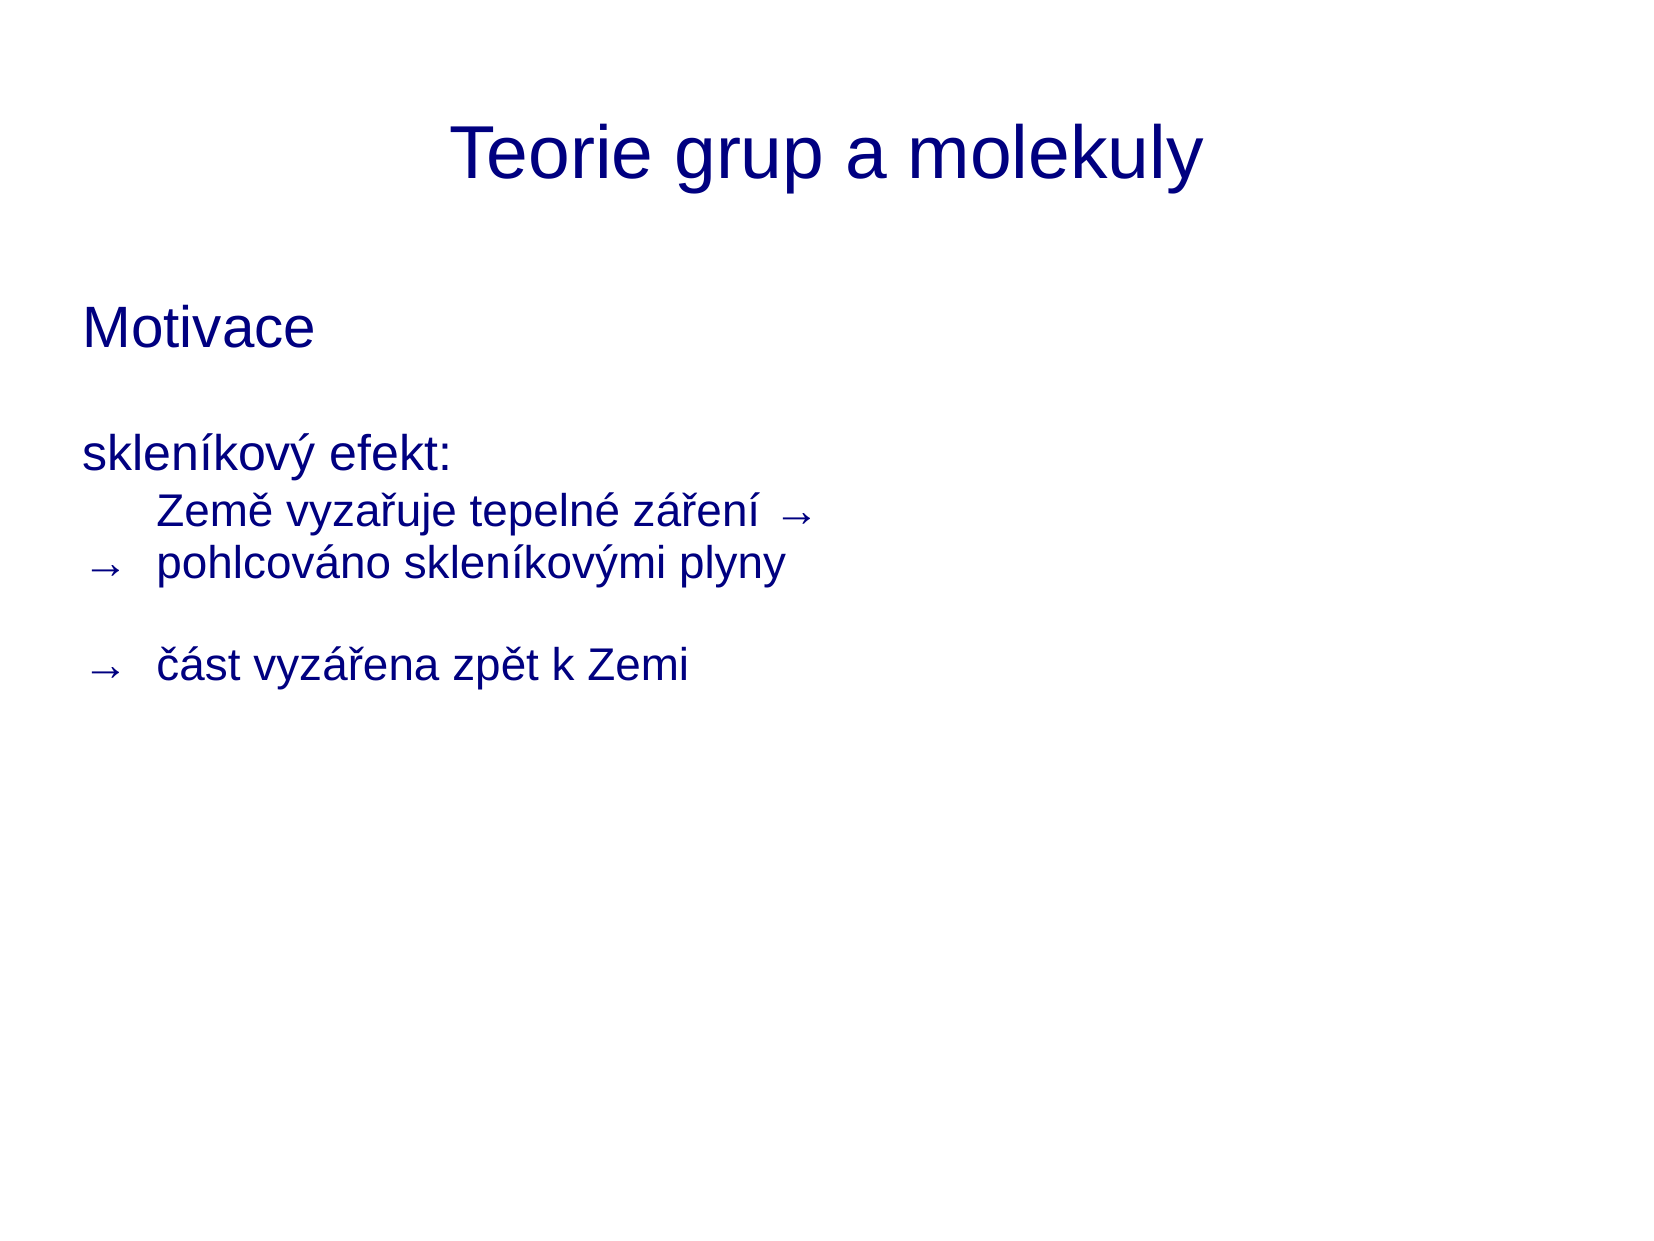

# Teorie grup a molekuly
Motivace
skleníkový efekt:
	Země vyzařuje tepelné záření →
→	pohlcováno skleníkovými plyny
→	část vyzářena zpět k Zemi